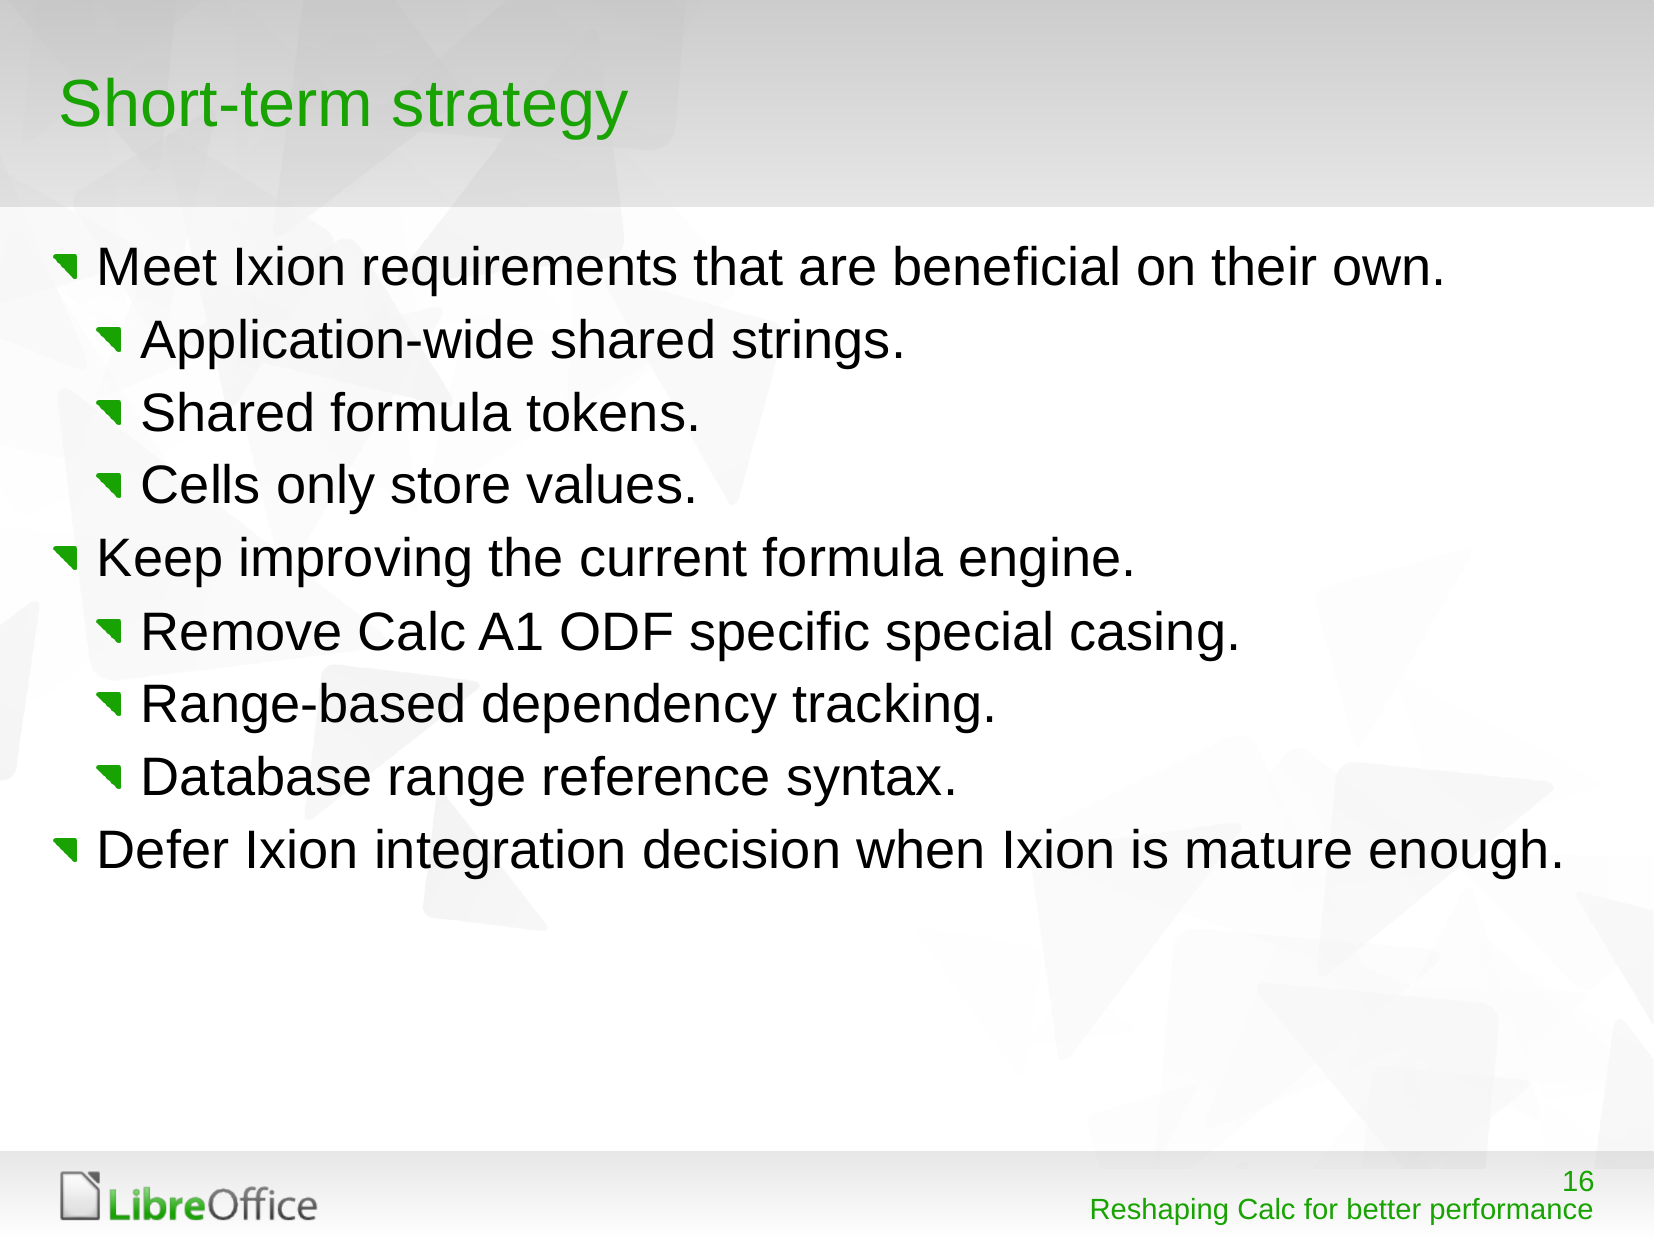

# Short-term strategy
Meet Ixion requirements that are beneficial on their own.
Application-wide shared strings.
Shared formula tokens.
Cells only store values.
Keep improving the current formula engine.
Remove Calc A1 ODF specific special casing.
Range-based dependency tracking.
Database range reference syntax.
Defer Ixion integration decision when Ixion is mature enough.
16
Reshaping Calc for better performance